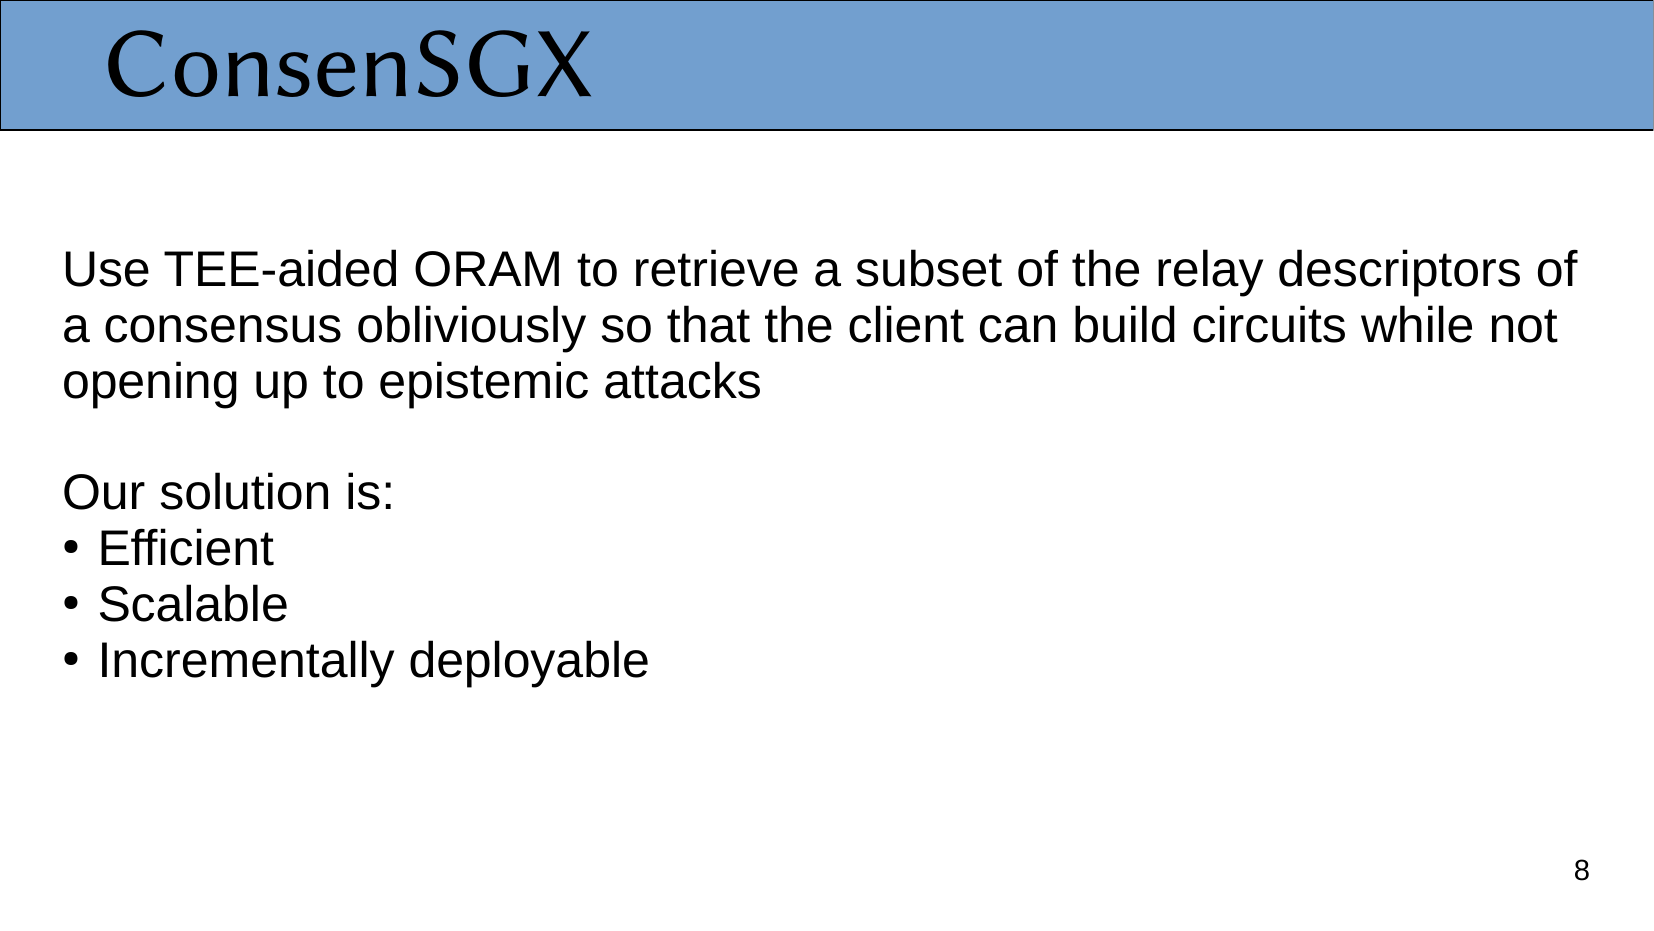

ConsenSGX
Use TEE-aided ORAM to retrieve a subset of the relay descriptors of a consensus obliviously so that the client can build circuits while not opening up to epistemic attacks
Our solution is:
Efficient
Scalable
Incrementally deployable
8